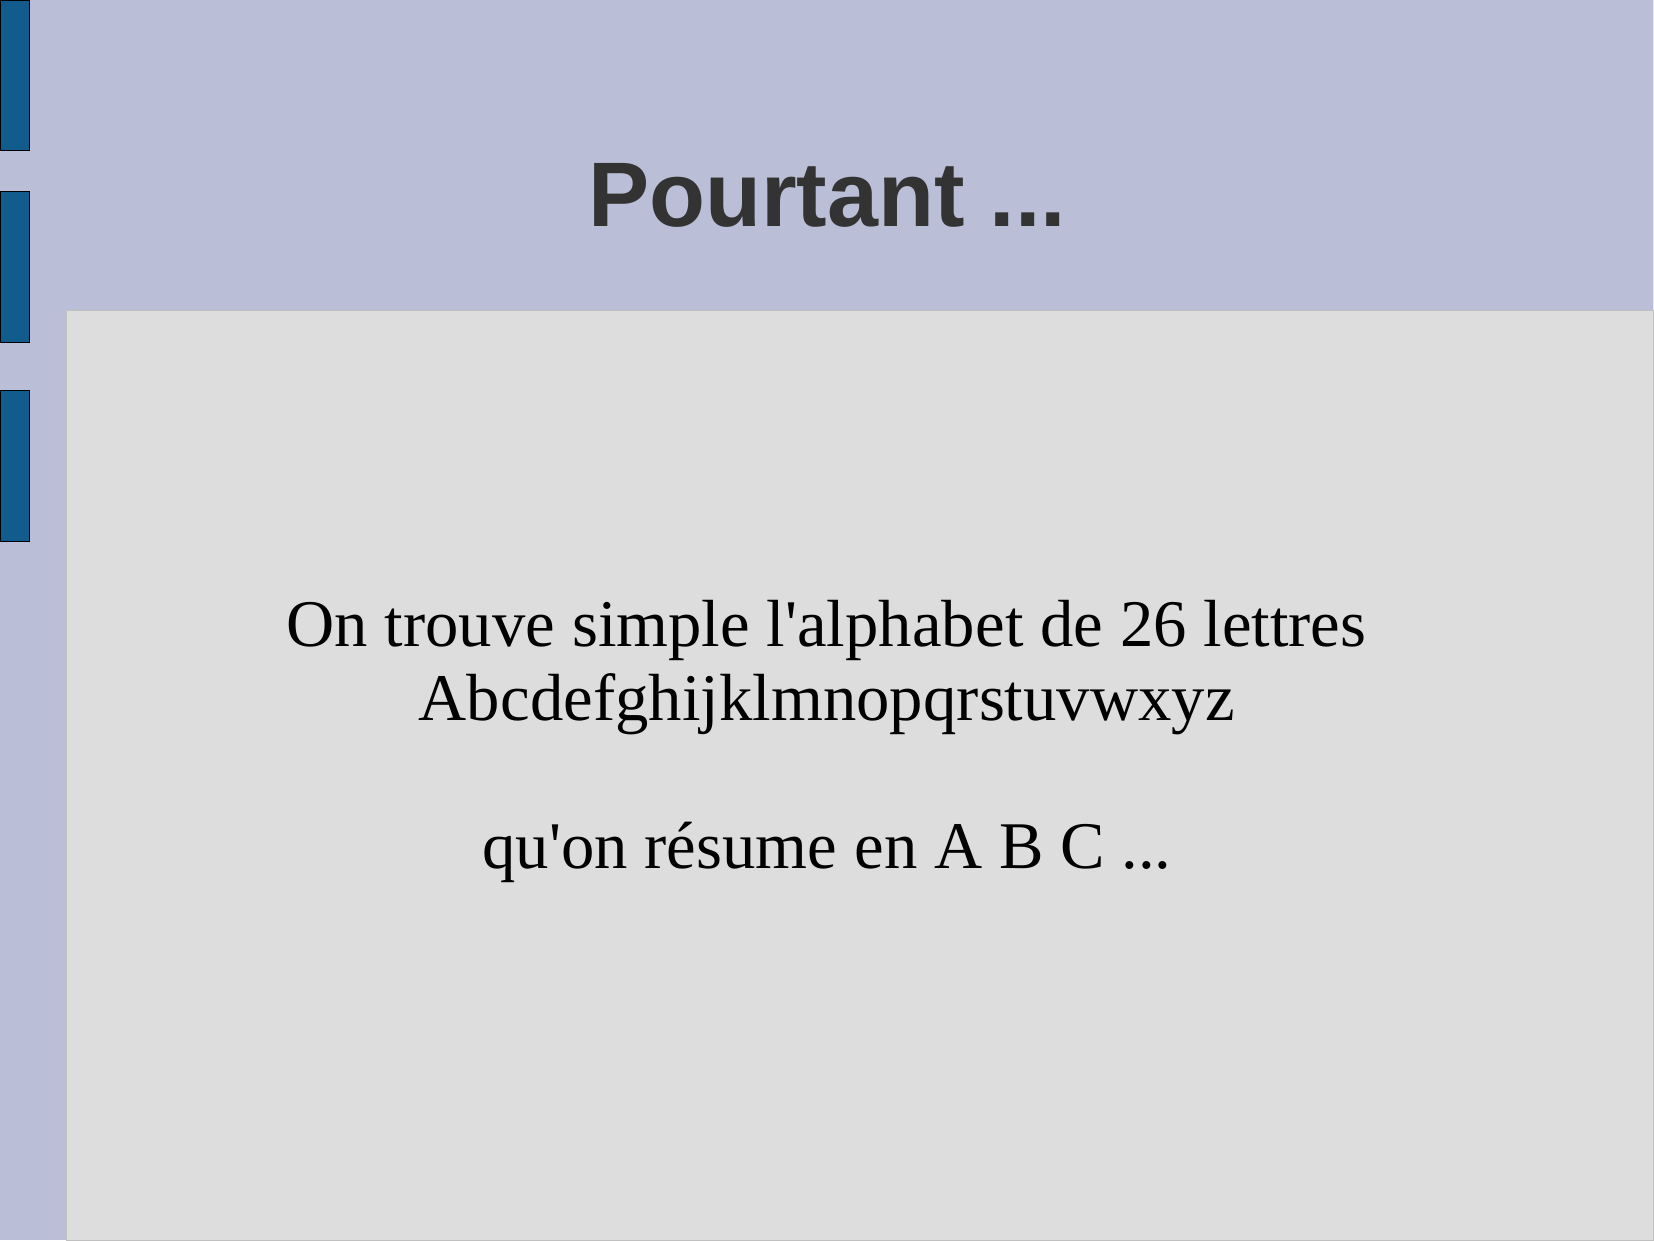

# Pourtant ...
On trouve simple l'alphabet de 26 lettres
Abcdefghijklmnopqrstuvwxyz
qu'on résume en A B C ...